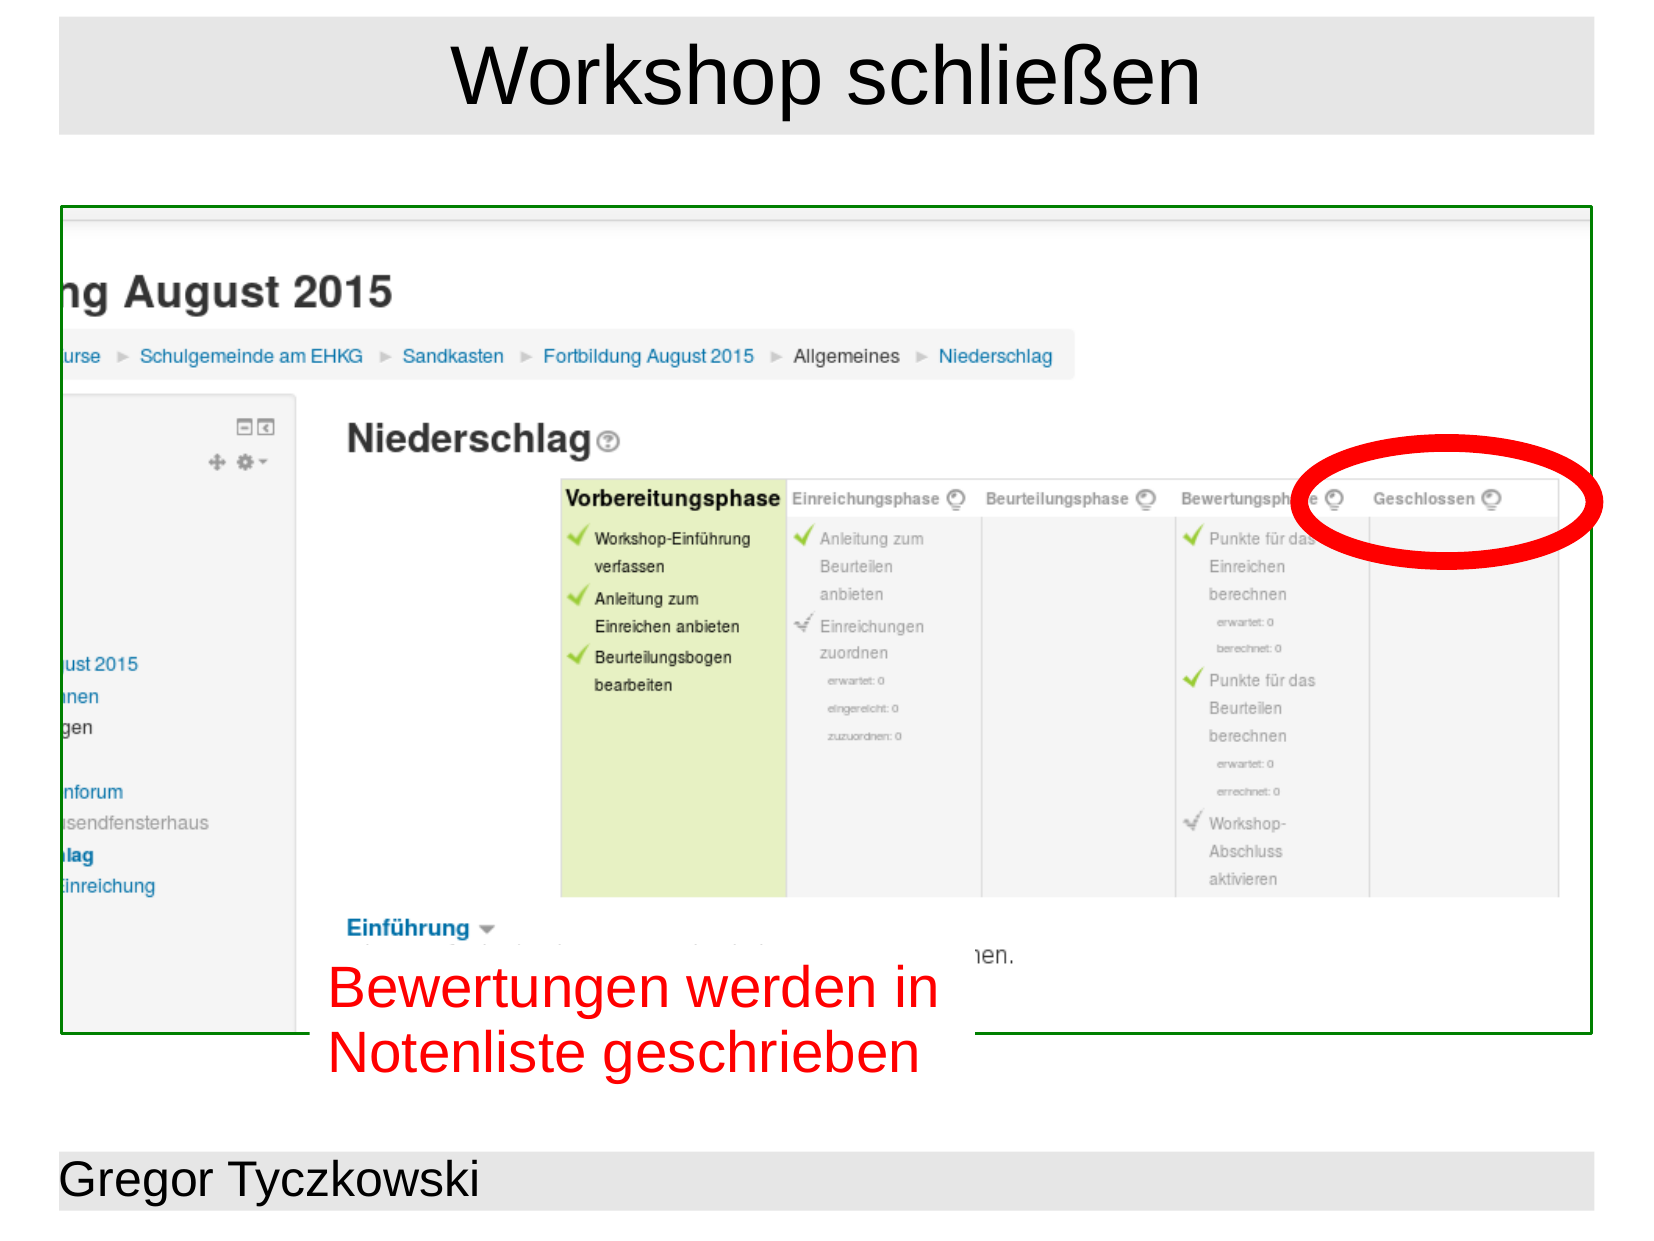

Workshop schließen
Bewertungen werden in
Notenliste geschrieben
# Gregor Tyczkowski